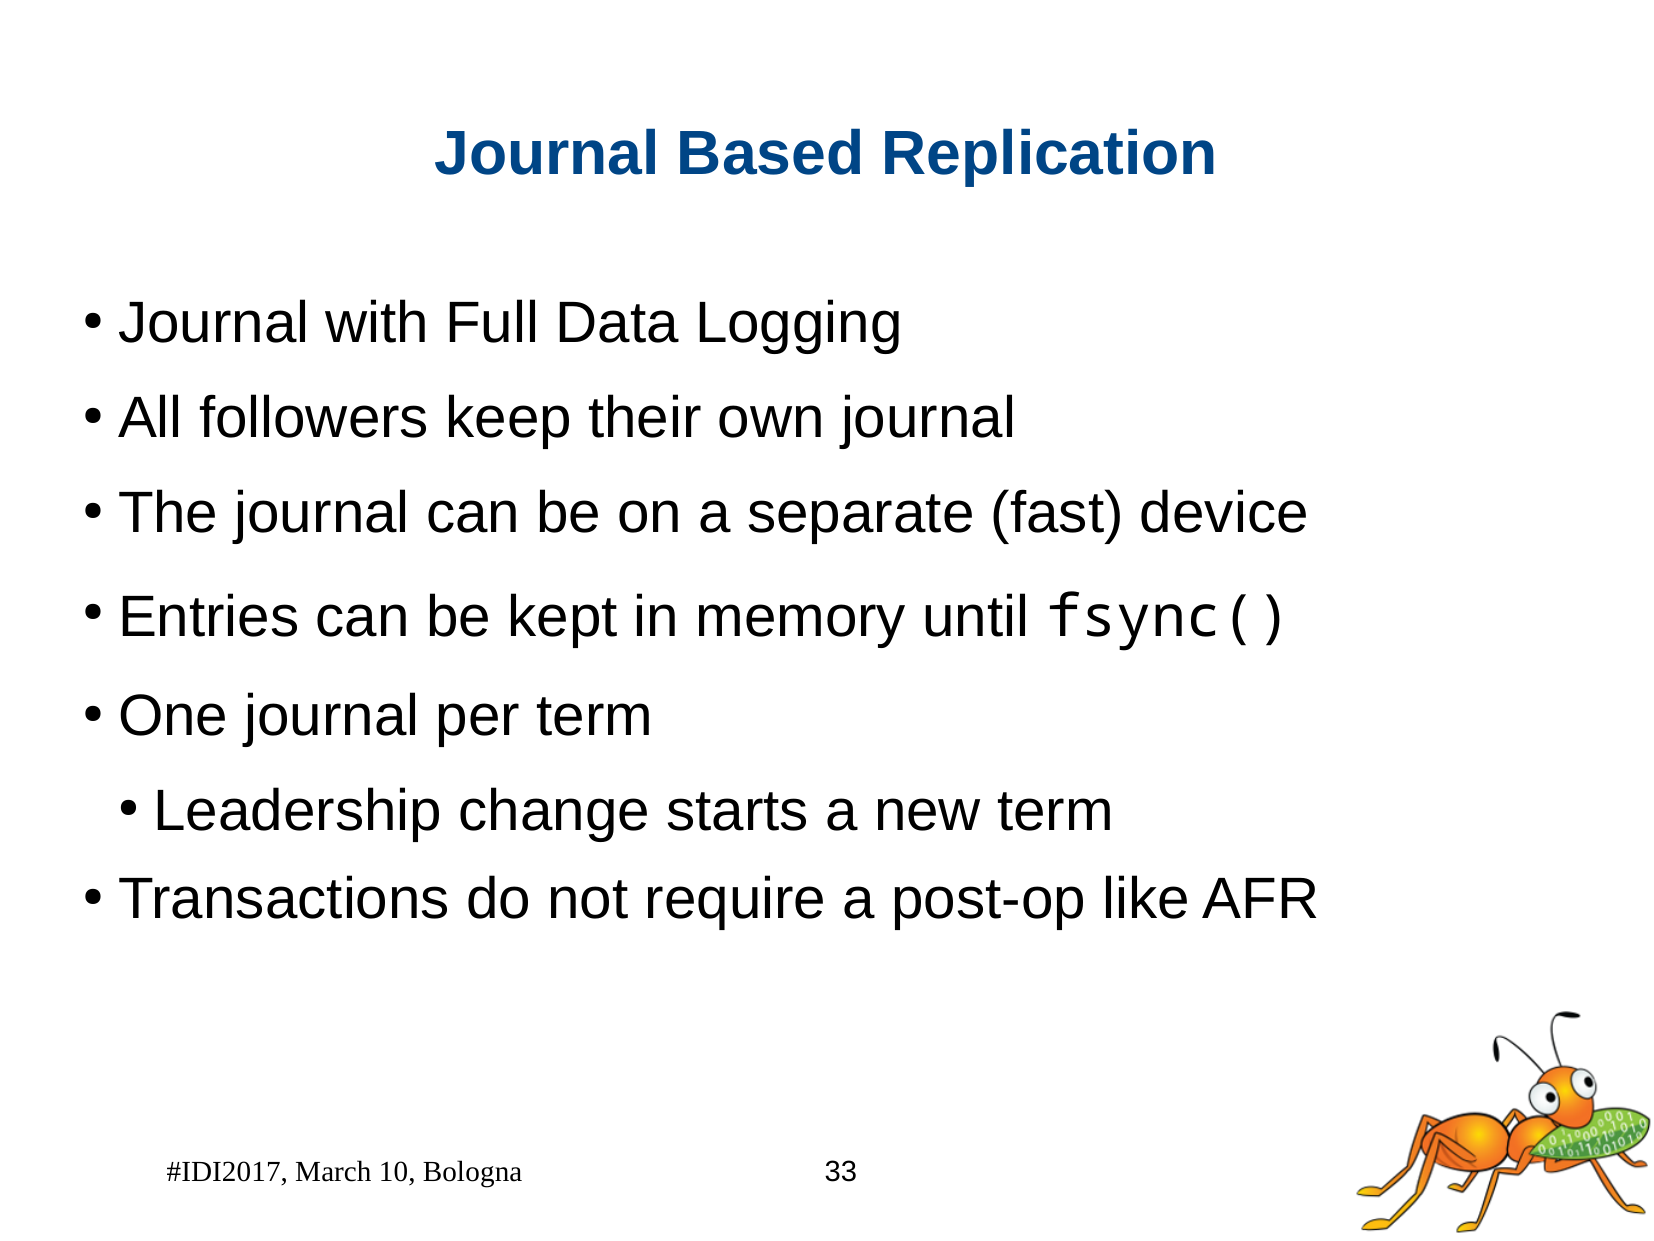

# Journal Based Replication
Journal with Full Data Logging
All followers keep their own journal
The journal can be on a separate (fast) device
Entries can be kept in memory until fsync()
One journal per term
Leadership change starts a new term
Transactions do not require a post-op like AFR
#IDI2017, March 10, Bologna
33